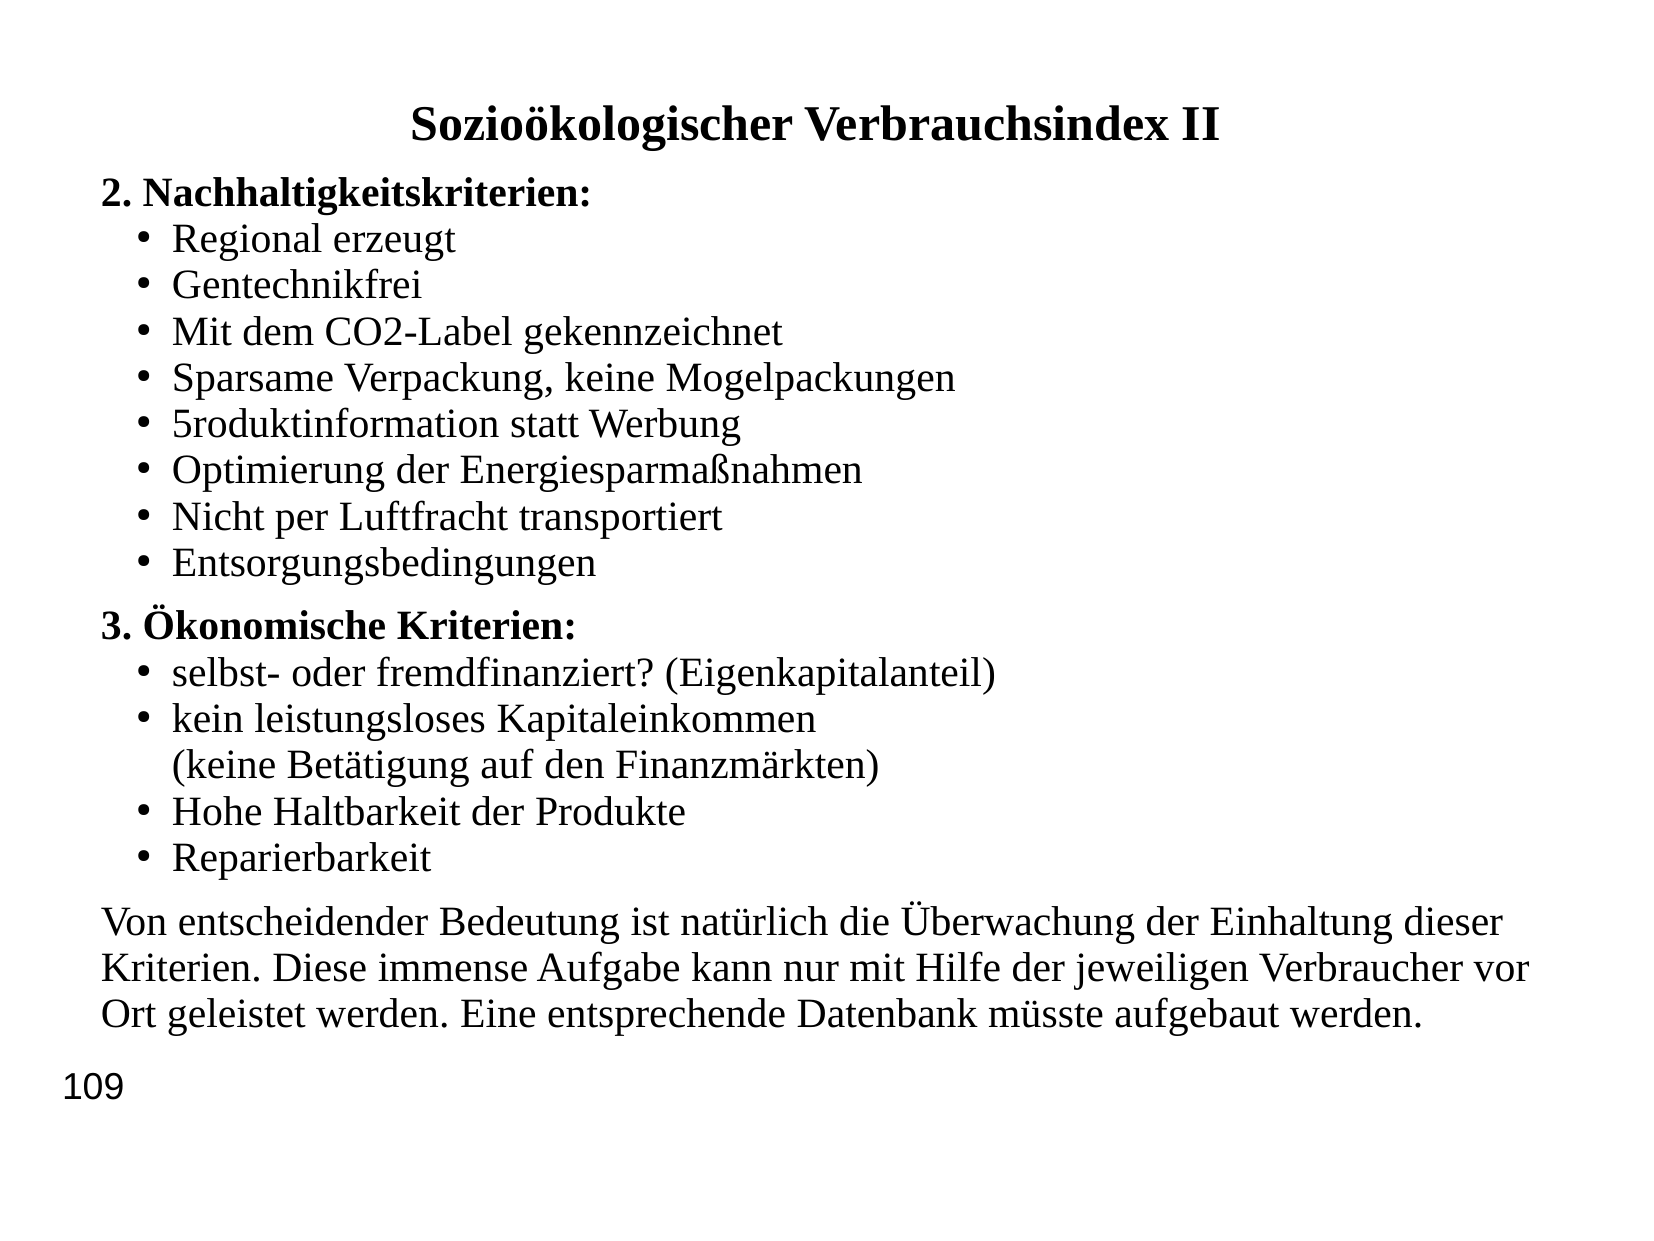

Sozioökologischer Verbrauchsindex II
2. Nachhaltigkeitskriterien:
Regional erzeugt
Gentechnikfrei
Mit dem CO2-Label gekennzeichnet
Sparsame Verpackung, keine Mogelpackungen
5roduktinformation statt Werbung
Optimierung der Energiesparmaßnahmen
Nicht per Luftfracht transportiert
Entsorgungsbedingungen
3. Ökonomische Kriterien:
selbst- oder fremdfinanziert? (Eigenkapitalanteil)
kein leistungsloses Kapitaleinkommen
(keine Betätigung auf den Finanzmärkten)
Hohe Haltbarkeit der Produkte
Reparierbarkeit
Von entscheidender Bedeutung ist natürlich die Überwachung der Einhaltung dieser Kriterien. Diese immense Aufgabe kann nur mit Hilfe der jeweiligen Verbraucher vor Ort geleistet werden. Eine entsprechende Datenbank müsste aufgebaut werden.